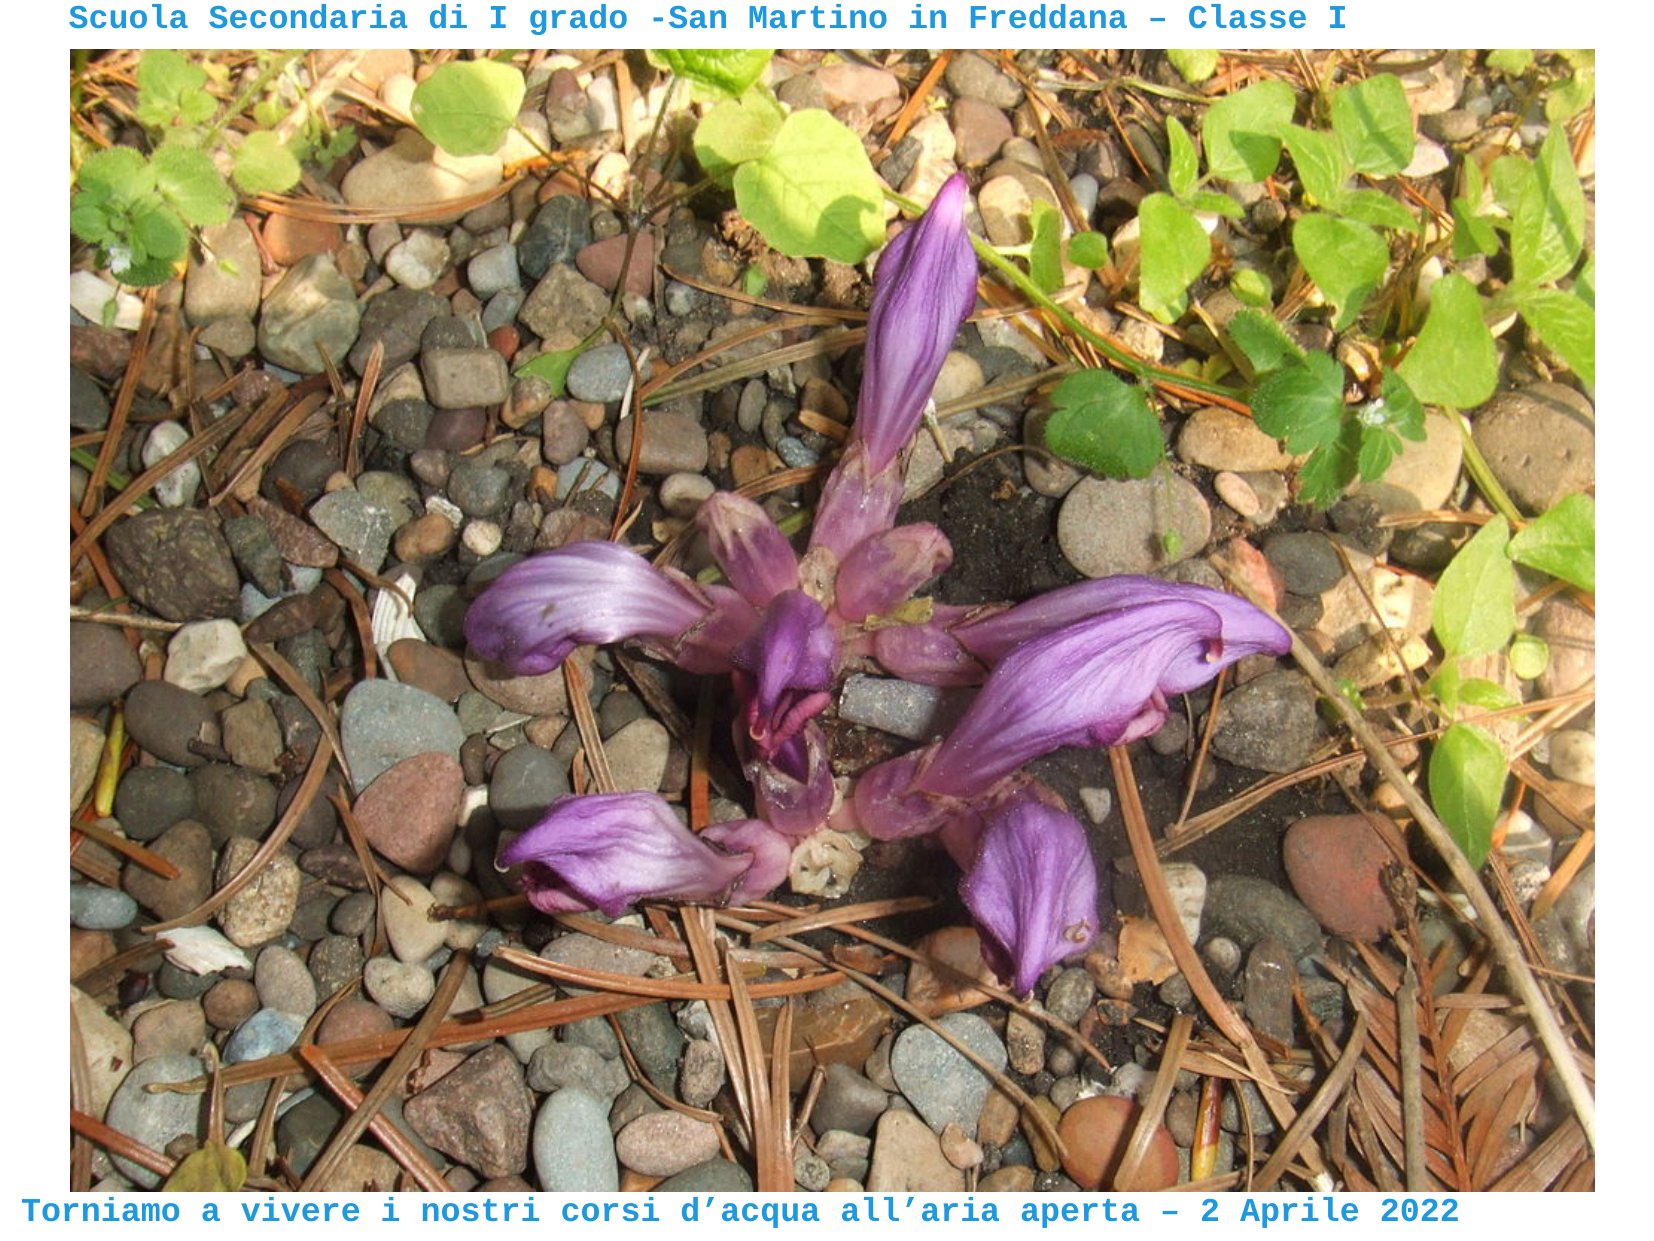

Scuola Secondaria di I grado -San Martino in Freddana – Classe I
Torniamo a vivere i nostri corsi d’acqua all’aria aperta – 2 Aprile 2022